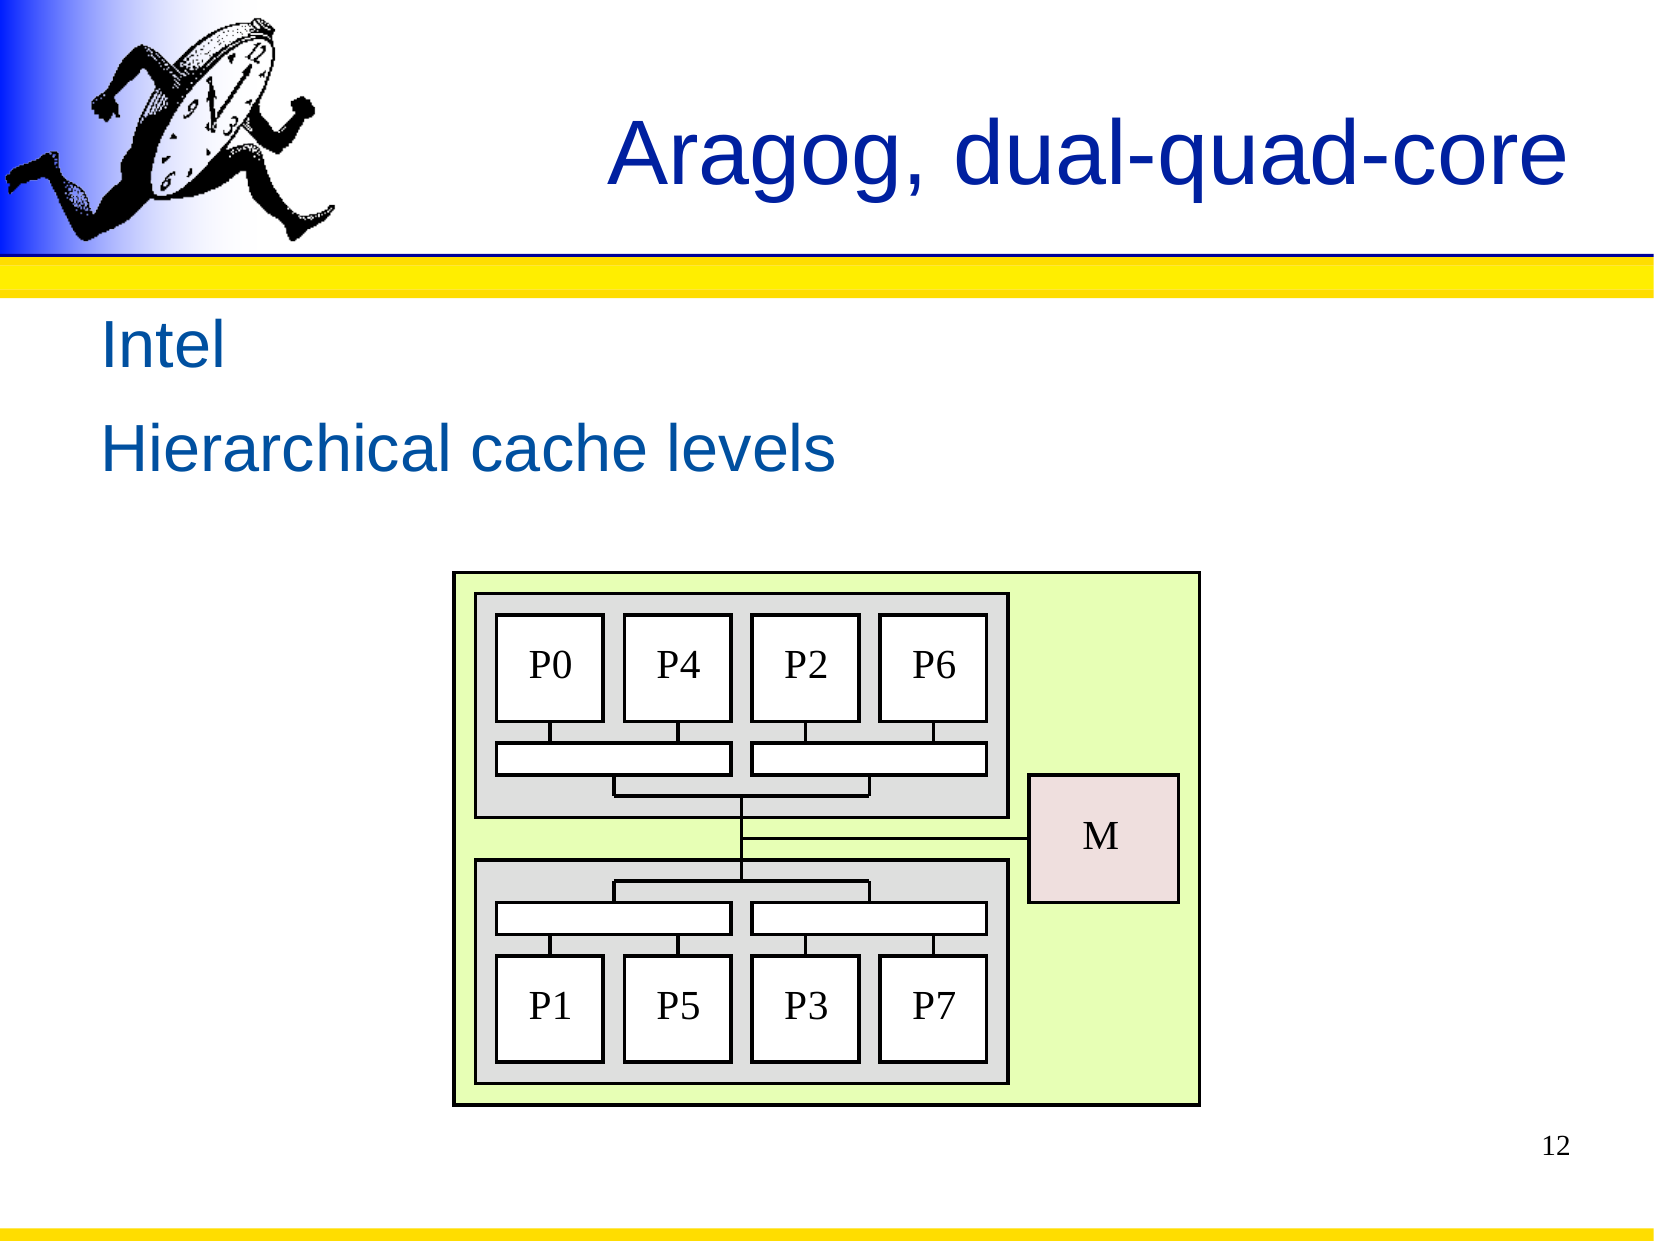

# Aragog, dual-quad-core
Intel
Hierarchical cache levels
12